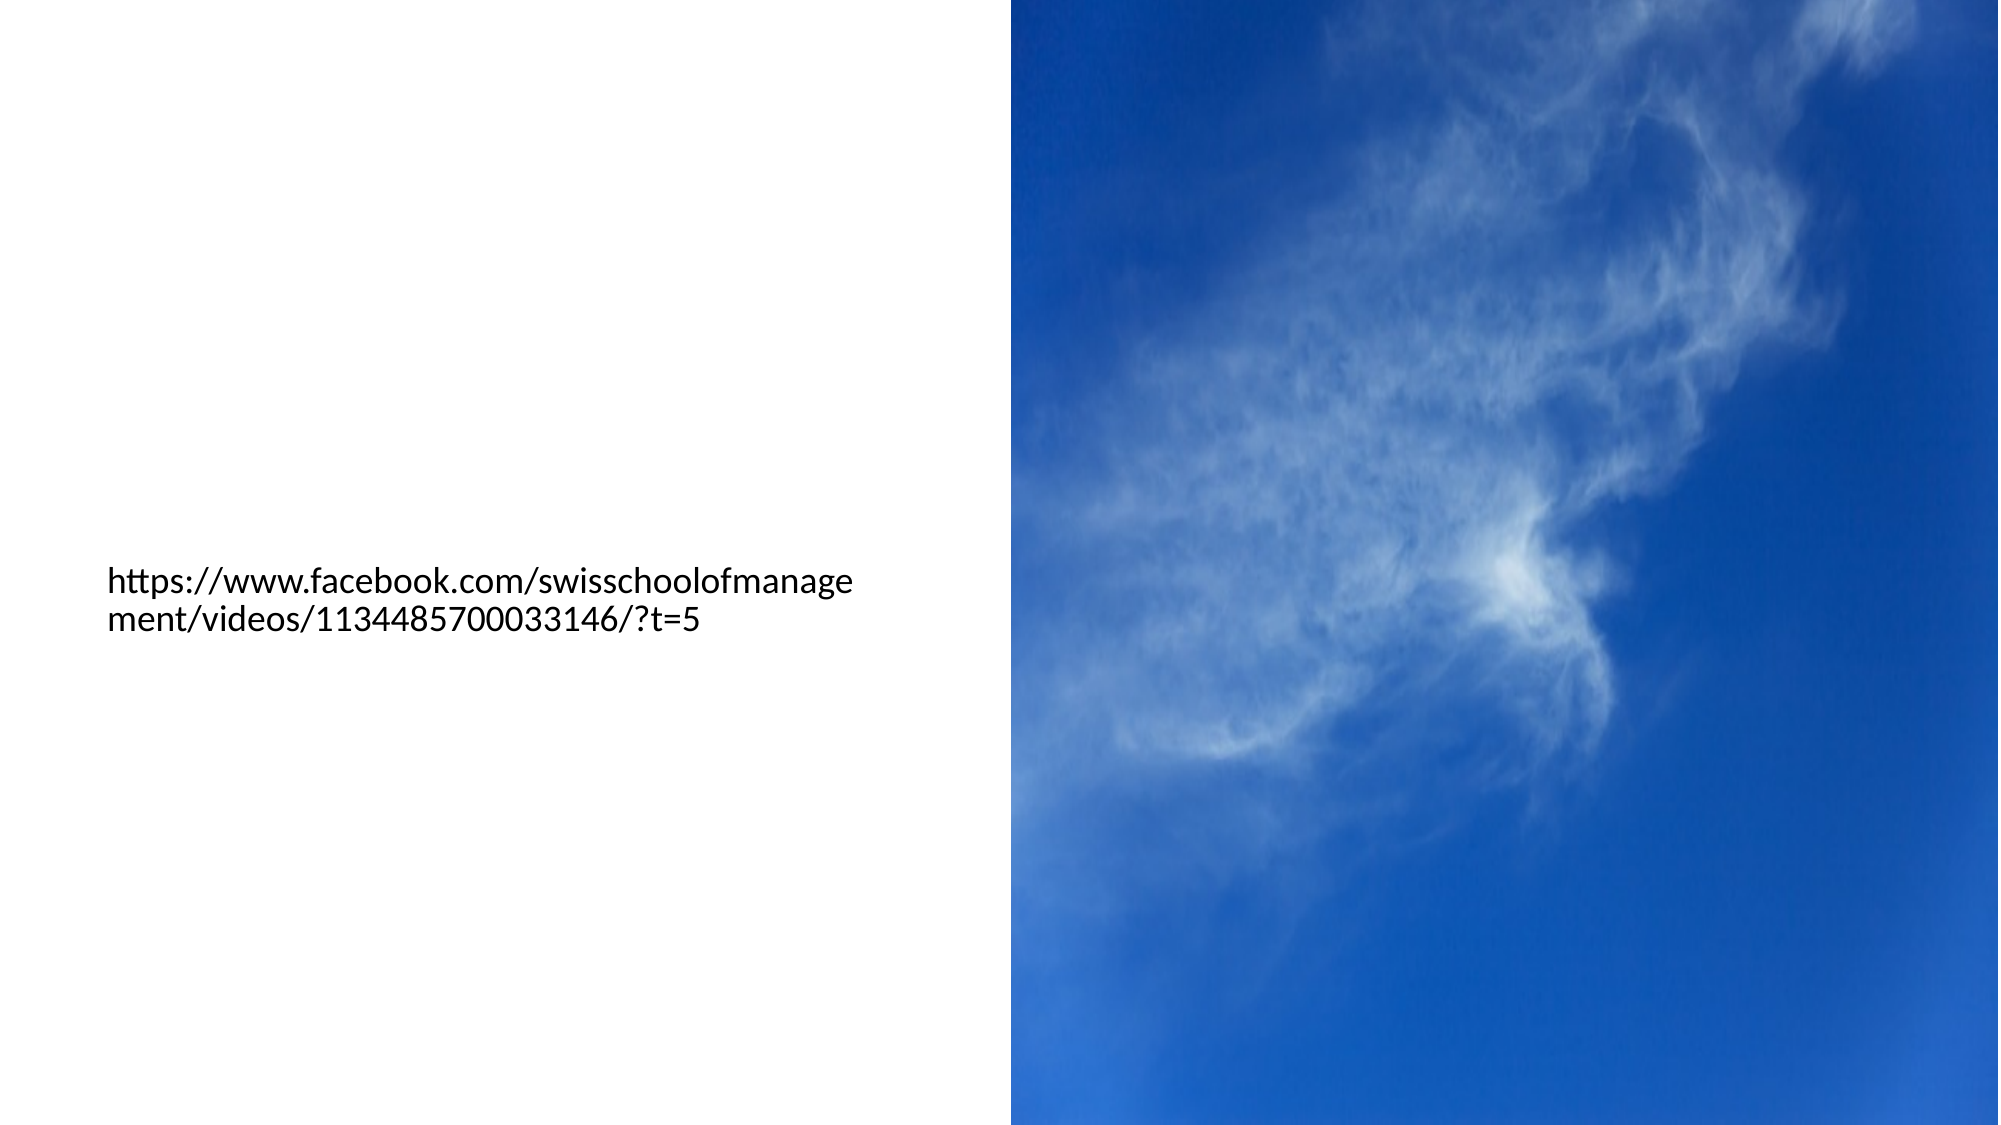

# Let’s see how Emotionally Intelligent are you…
https://www.facebook.com/swisschoolofmanagement/videos/1134485700033146/?t=5